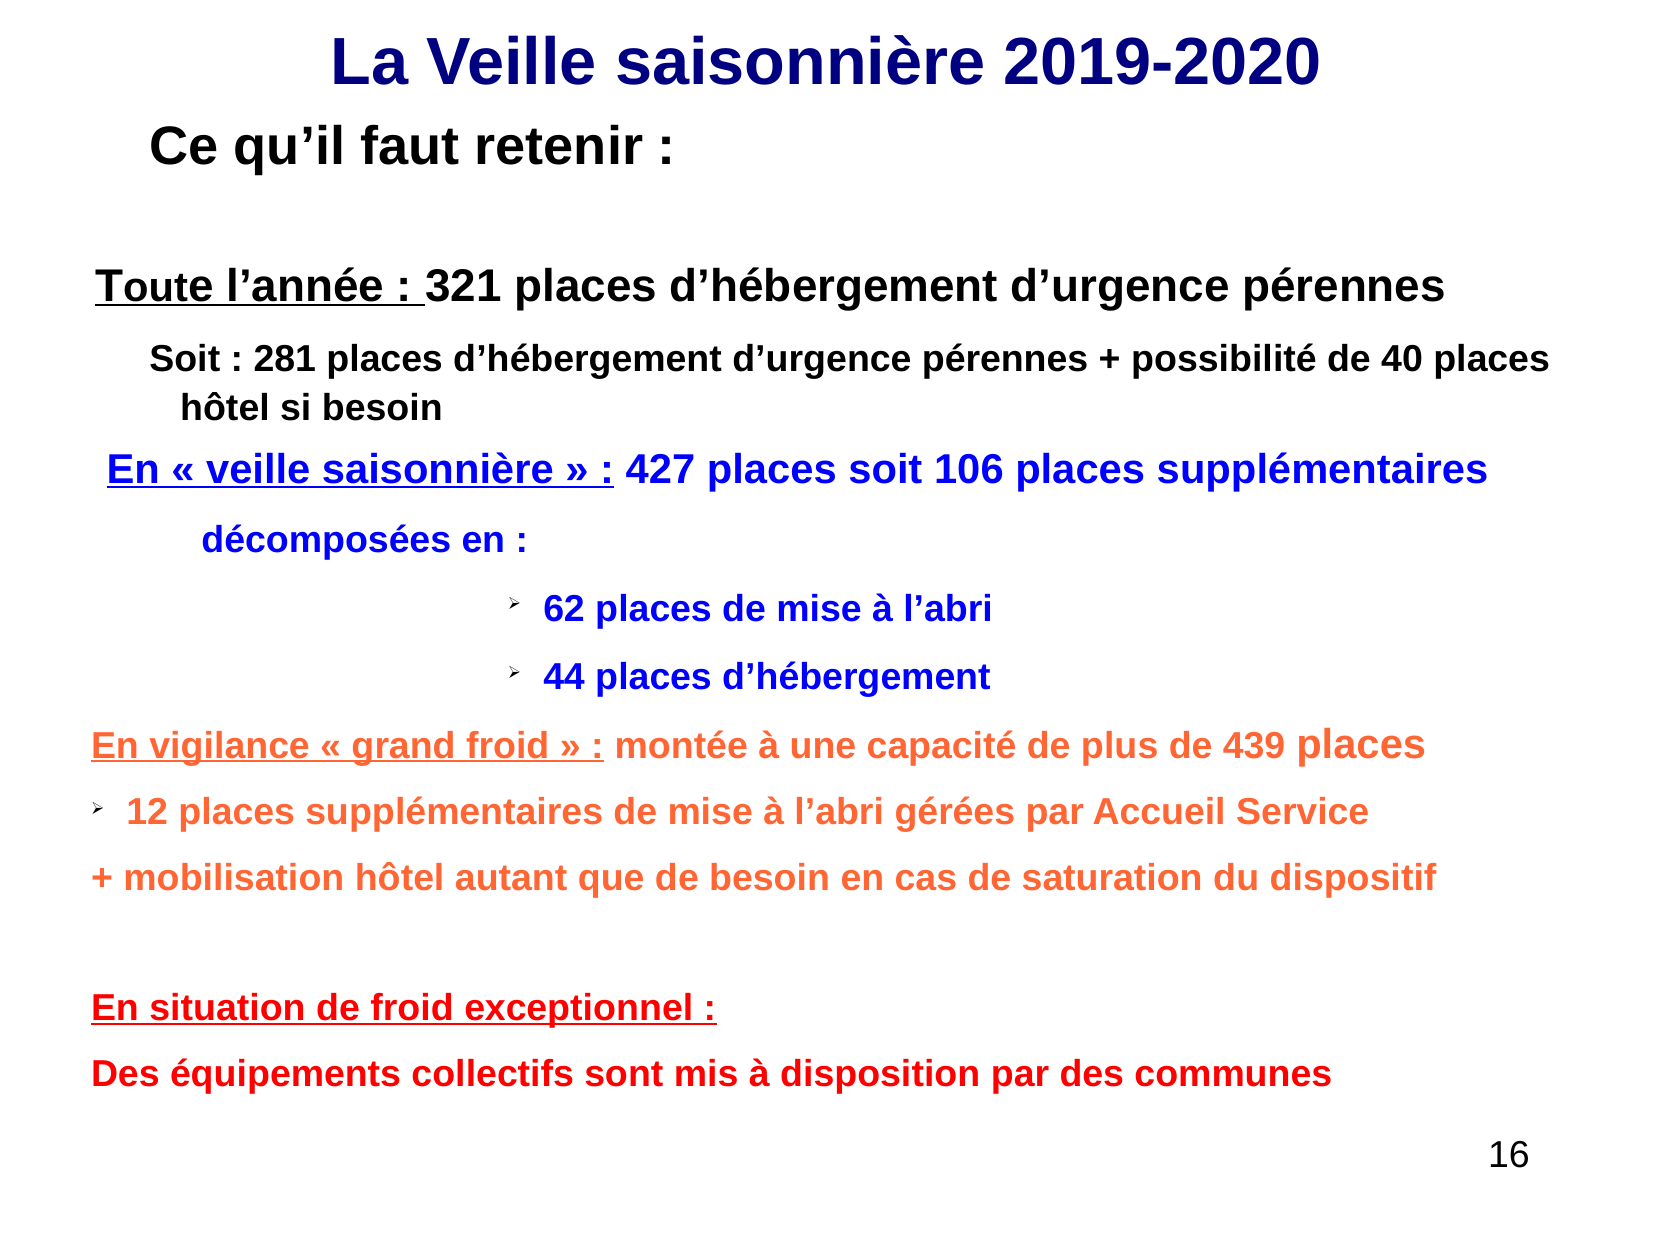

La Veille saisonnière 2019-2020
Ce qu’il faut retenir :
Toute l’année : 321 places d’hébergement d’urgence pérennes
Soit : 281 places d’hébergement d’urgence pérennes + possibilité de 40 places hôtel si besoin
 En « veille saisonnière » : 427 places soit 106 places supplémentaires
décomposées en :
62 places de mise à l’abri
44 places d’hébergement
En vigilance « grand froid » : montée à une capacité de plus de 439 places
12 places supplémentaires de mise à l’abri gérées par Accueil Service
+ mobilisation hôtel autant que de besoin en cas de saturation du dispositif
En situation de froid exceptionnel :
Des équipements collectifs sont mis à disposition par des communes